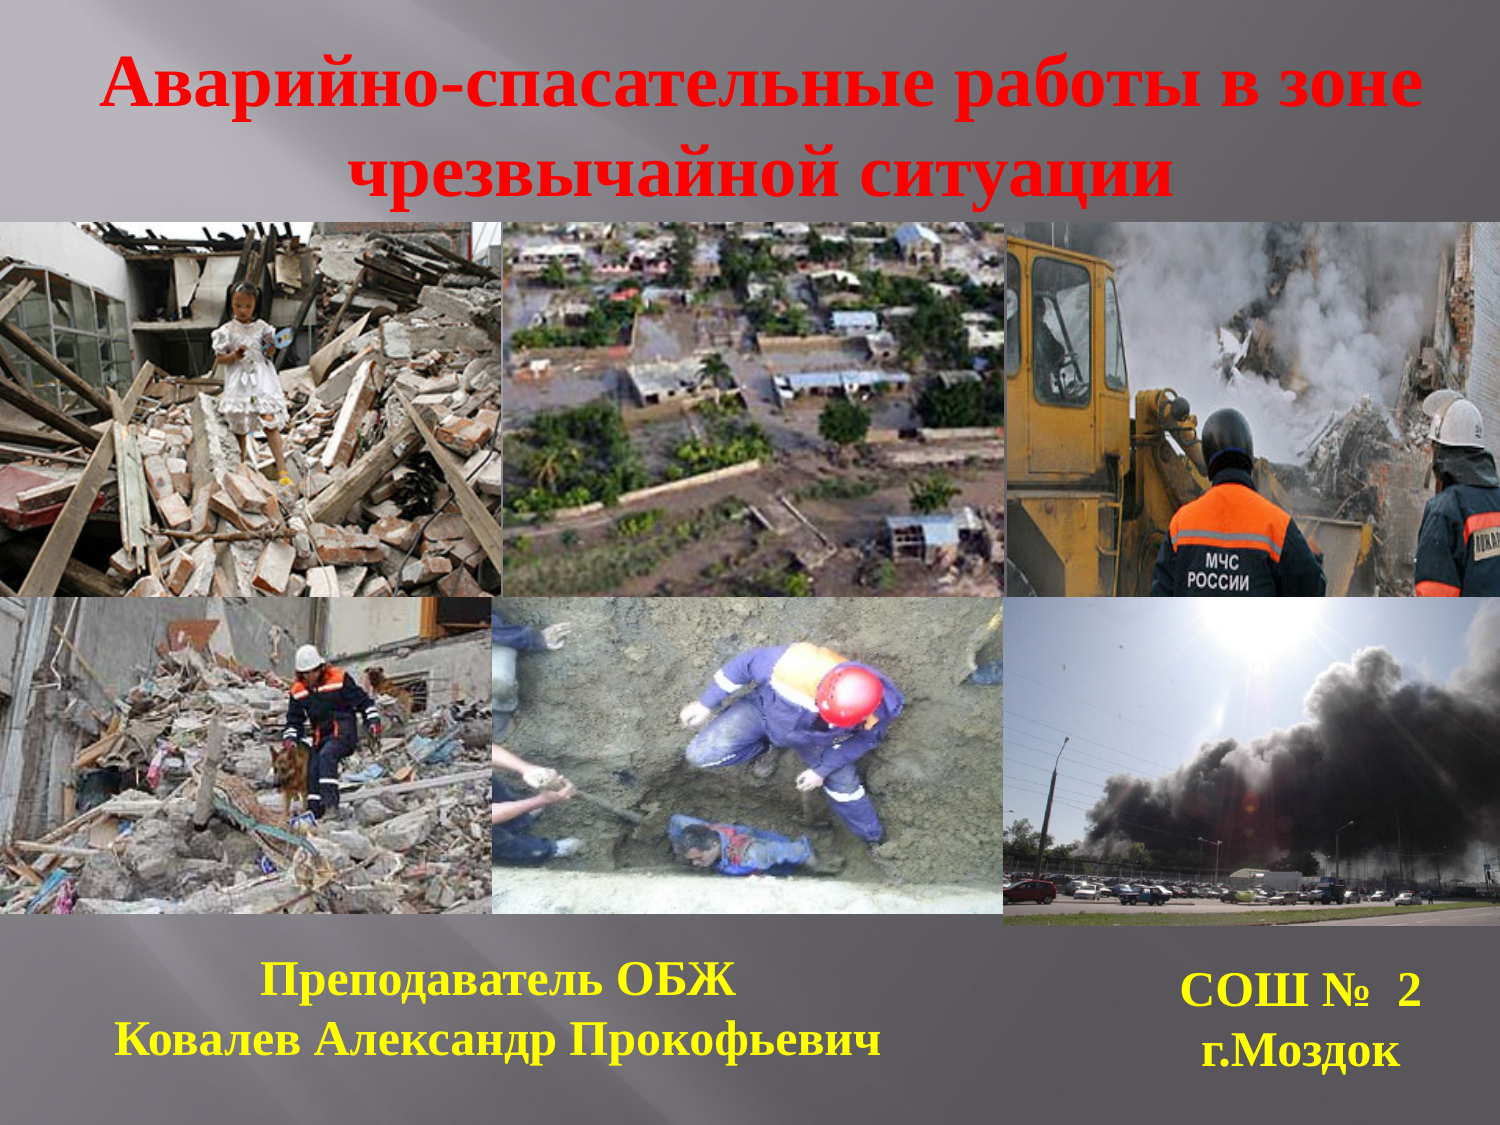

Аварийно-спасательные работы в зоне чрезвычайной ситуации
Преподаватель ОБЖ
Ковалев Александр Прокофьевич
СОШ № 2
г.Моздок